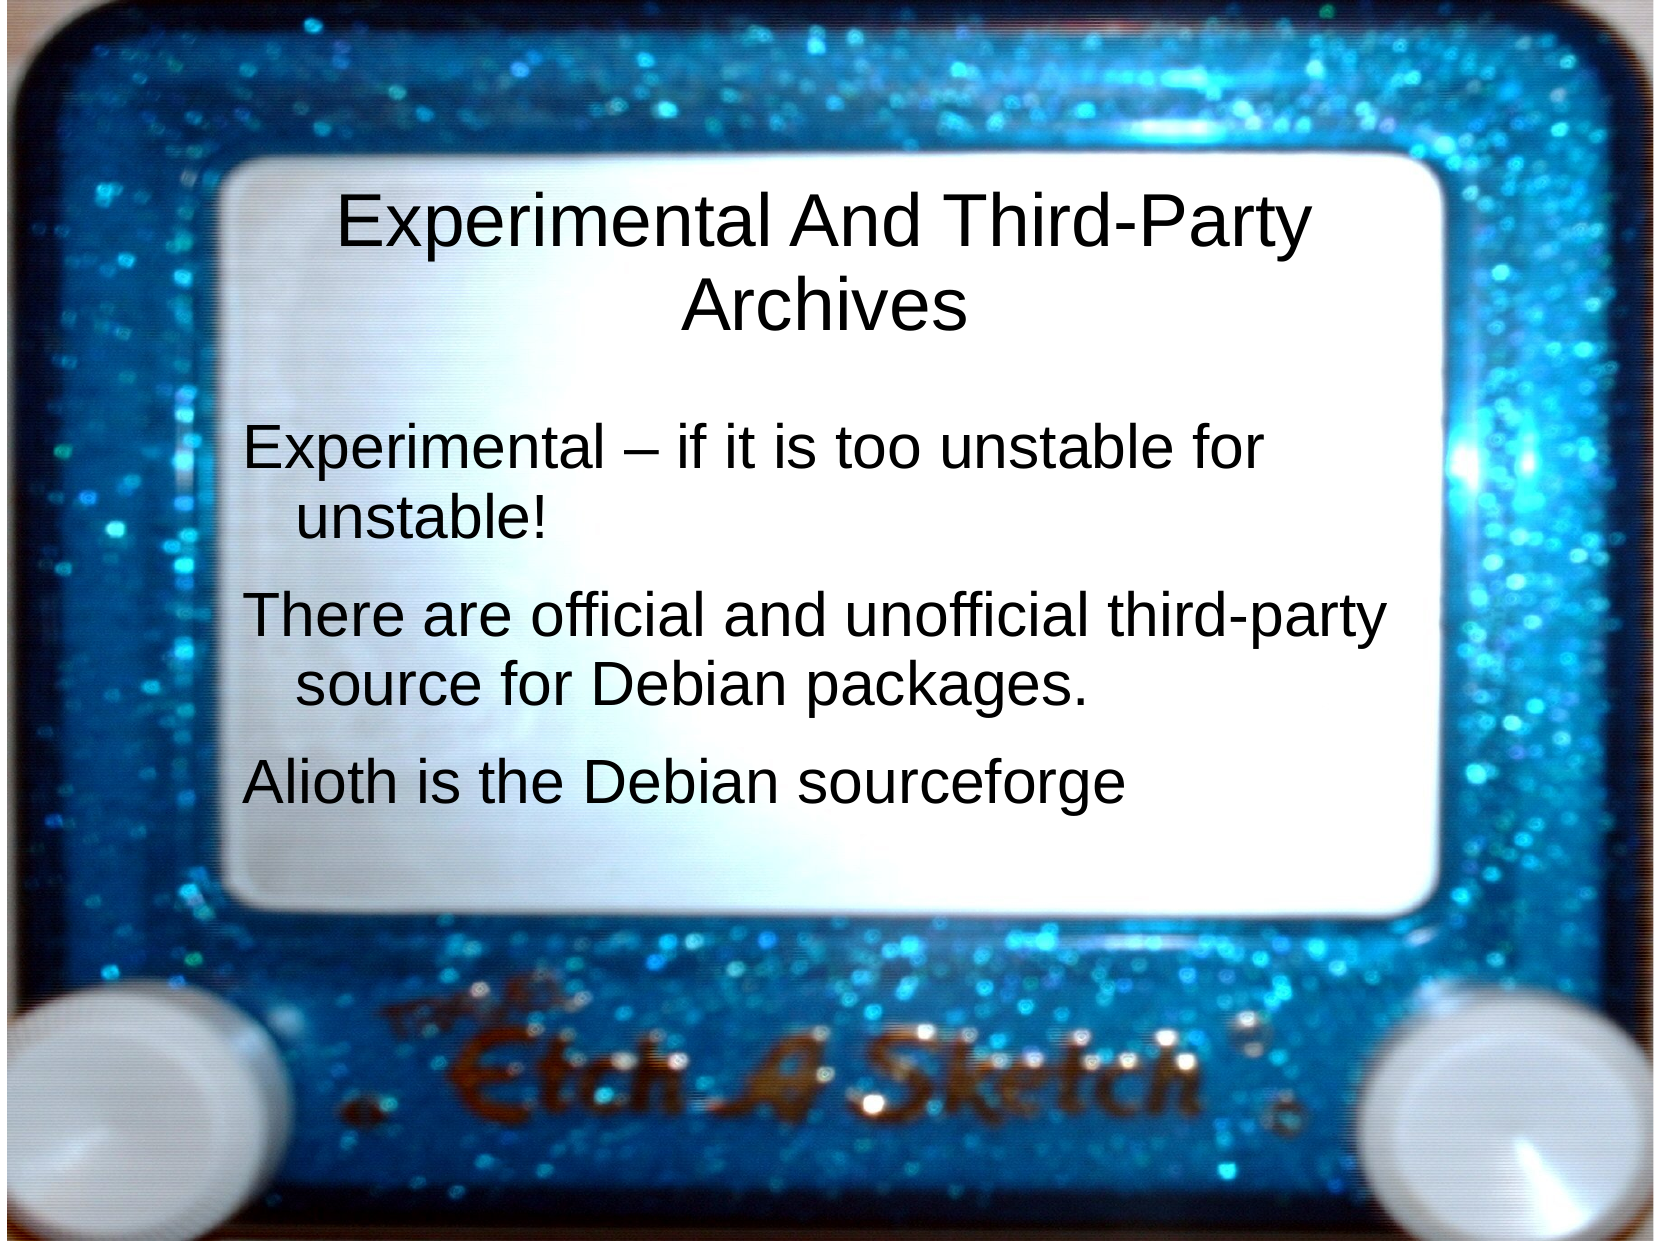

# Experimental And Third-Party Archives
Experimental – if it is too unstable for unstable!
There are official and unofficial third-party source for Debian packages.
Alioth is the Debian sourceforge